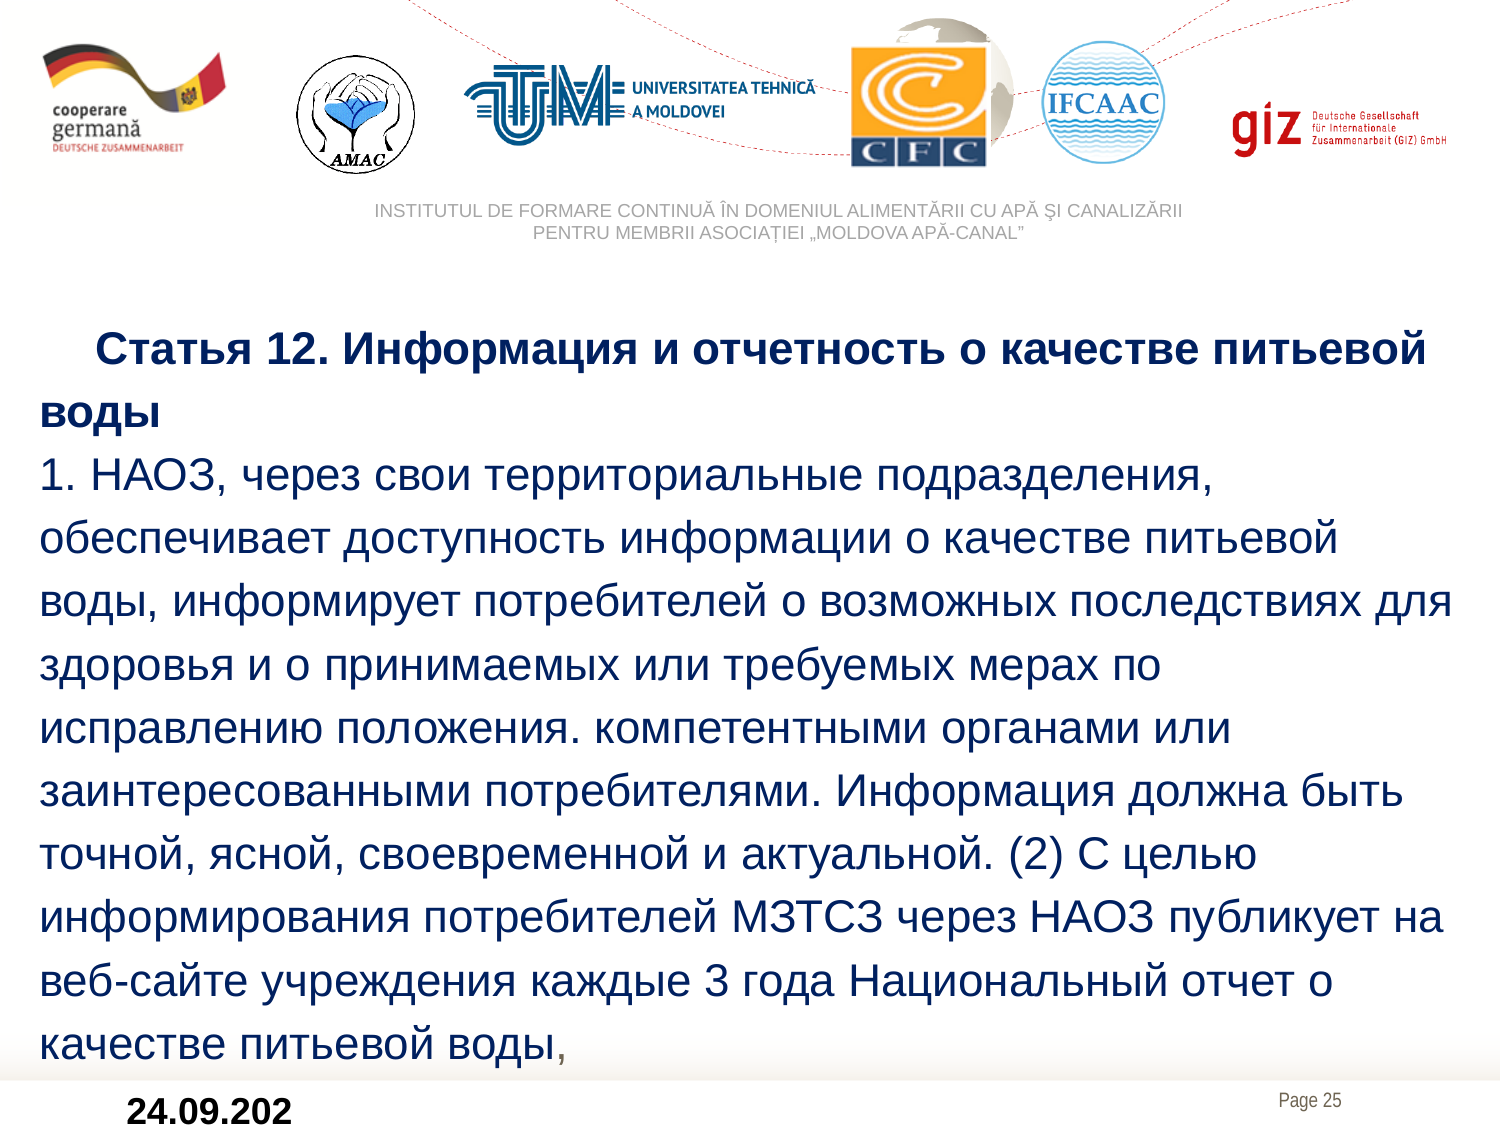

INSTITUTUL DE FORMARE CONTINUĂ ÎN DOMENIUL ALIMENTĂRII CU APĂ ŞI CANALIZĂRII
PENTRU MEMBRII ASOCIAȚIEI „MOLDOVA APĂ-CANAL”
# Статья 12. Информация и отчетность о качестве питьевой воды 1. НАОЗ, через свои территориальные подразделения, обеспечивает доступность информации о качестве питьевой воды, информирует потребителей о возможных последствиях для здоровья и о принимаемых или требуемых мерах по исправлению положения. компетентными органами или заинтересованными потребителями. Информация должна быть точной, ясной, своевременной и актуальной. (2) С целью информирования потребителей МЗТСЗ через НАОЗ публикует на веб-сайте учреждения каждые 3 года Национальный отчет о качестве питьевой воды,